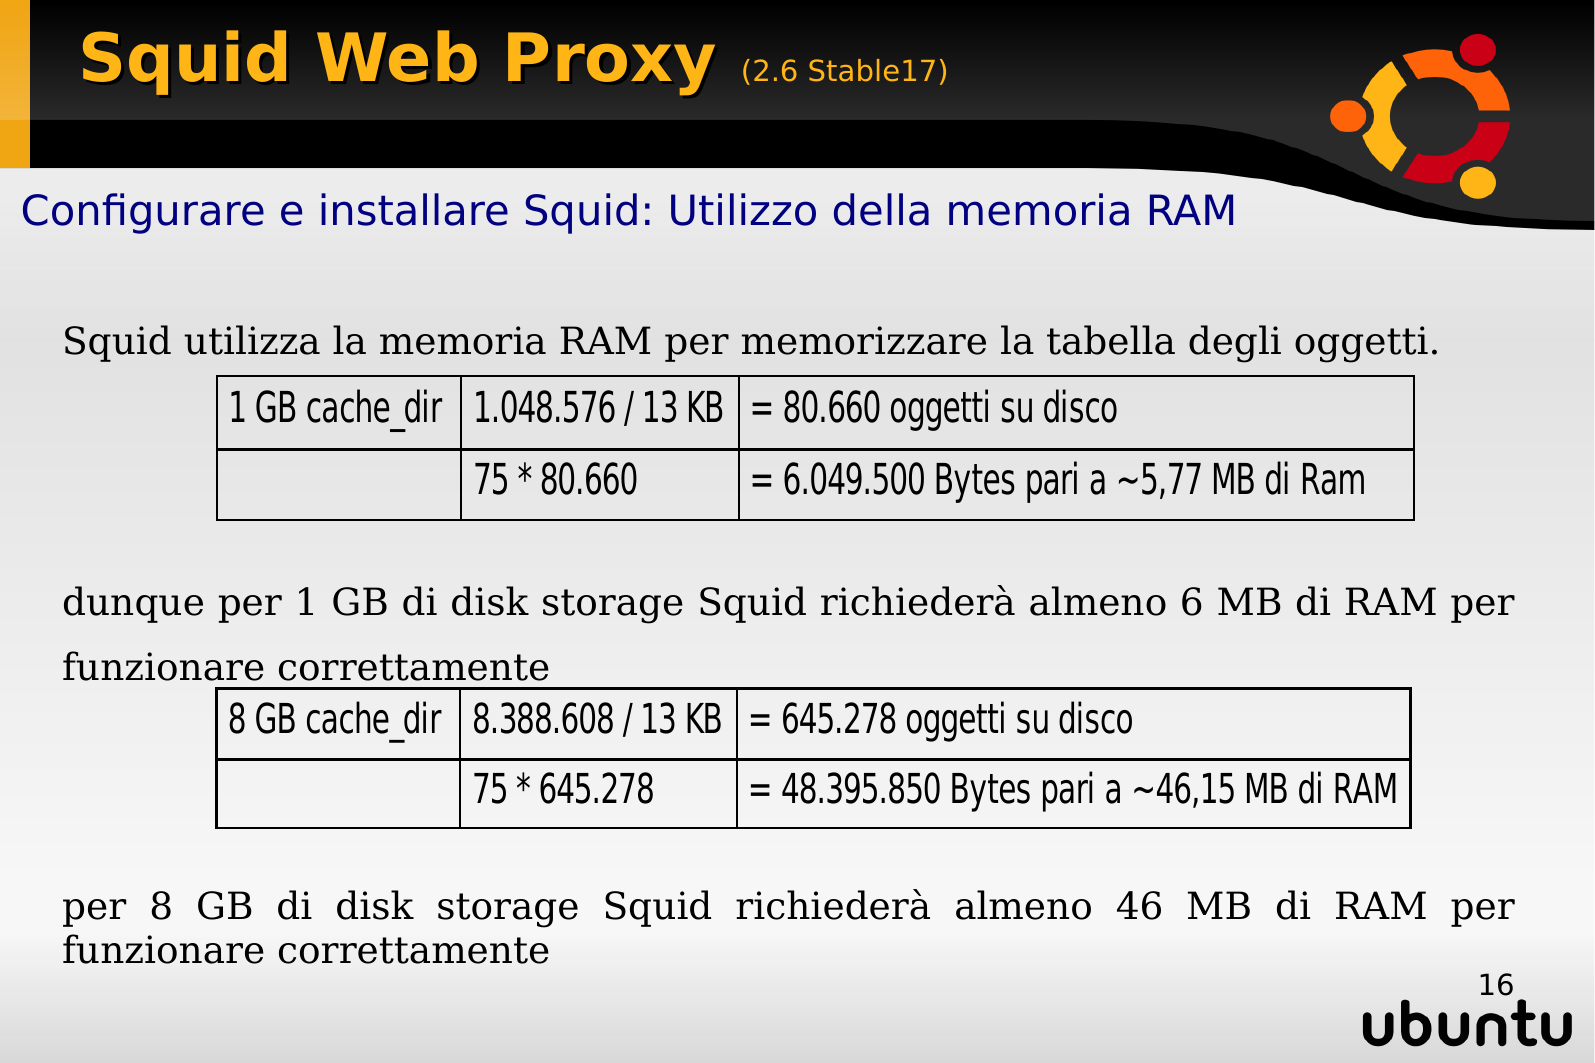

Squid Web Proxy (2.6 Stable17)
Configurare e installare Squid: Utilizzo della memoria RAM
Squid utilizza la memoria RAM per memorizzare la tabella degli oggetti.
dunque per 1 GB di disk storage Squid richiederà almeno 6 MB di RAM per funzionare correttamente
per 8 GB di disk storage Squid richiederà almeno 46 MB di RAM per funzionare correttamente
16